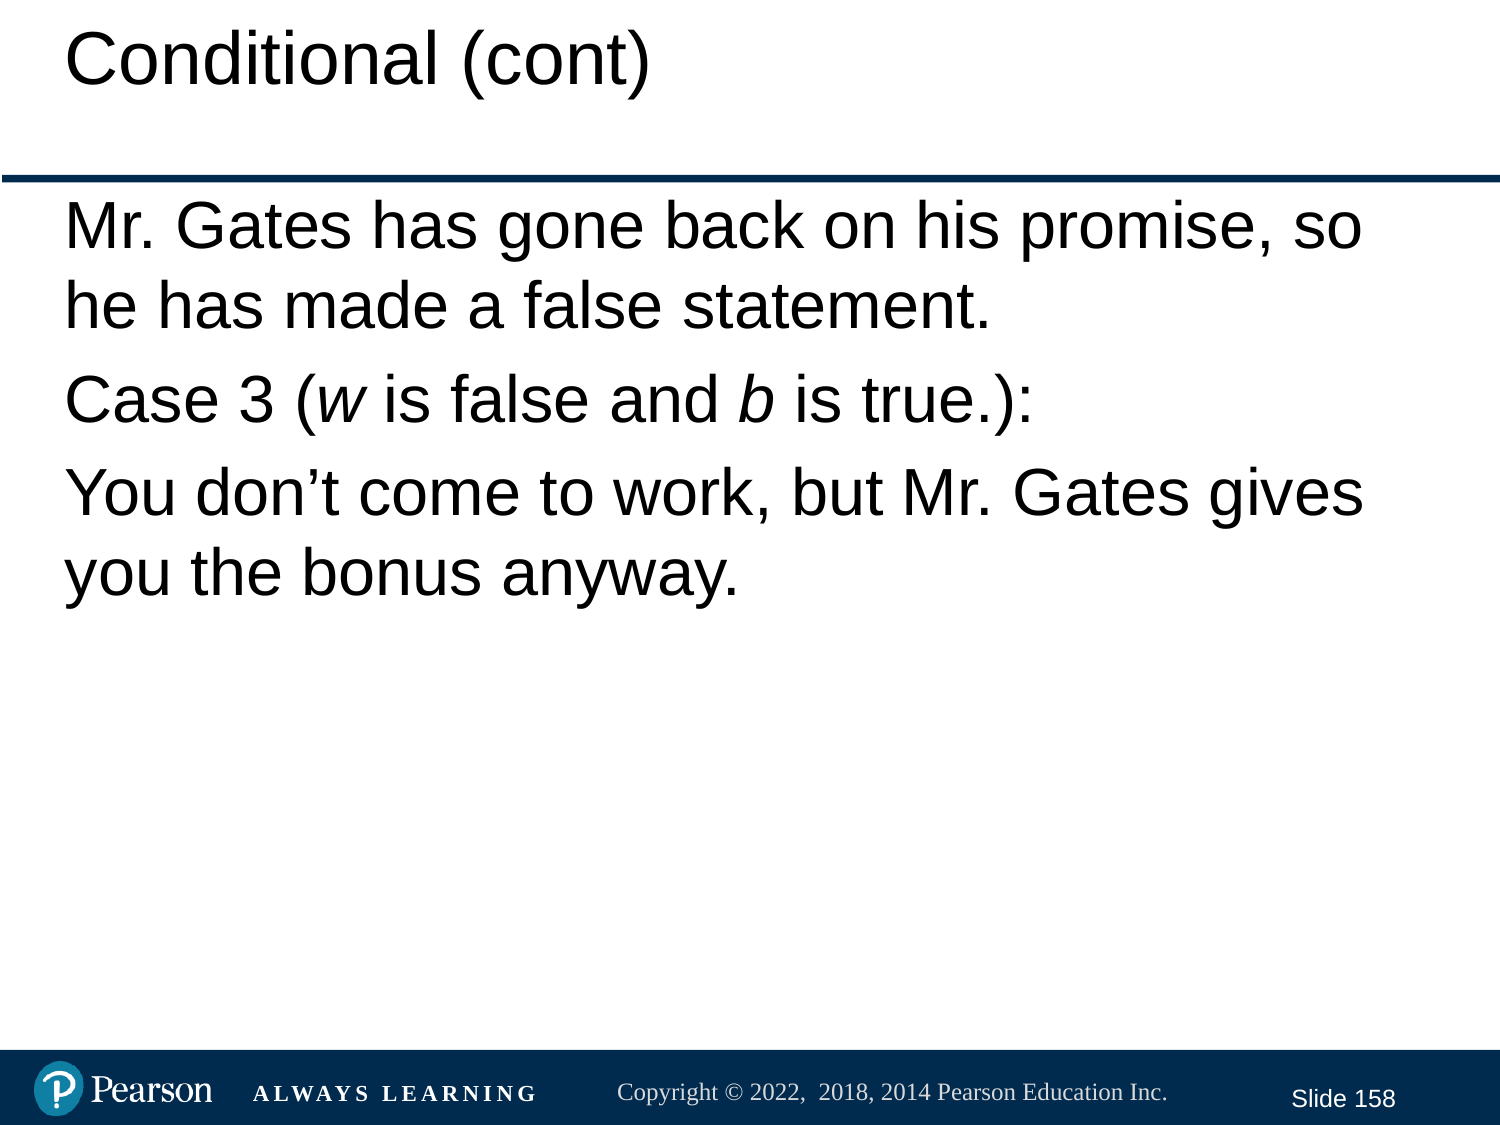

# Conditional (cont)
Mr. Gates has gone back on his promise, so he has made a false statement.
Case 3 (w is false and b is true.):
You don’t come to work, but Mr. Gates gives you the bonus anyway.